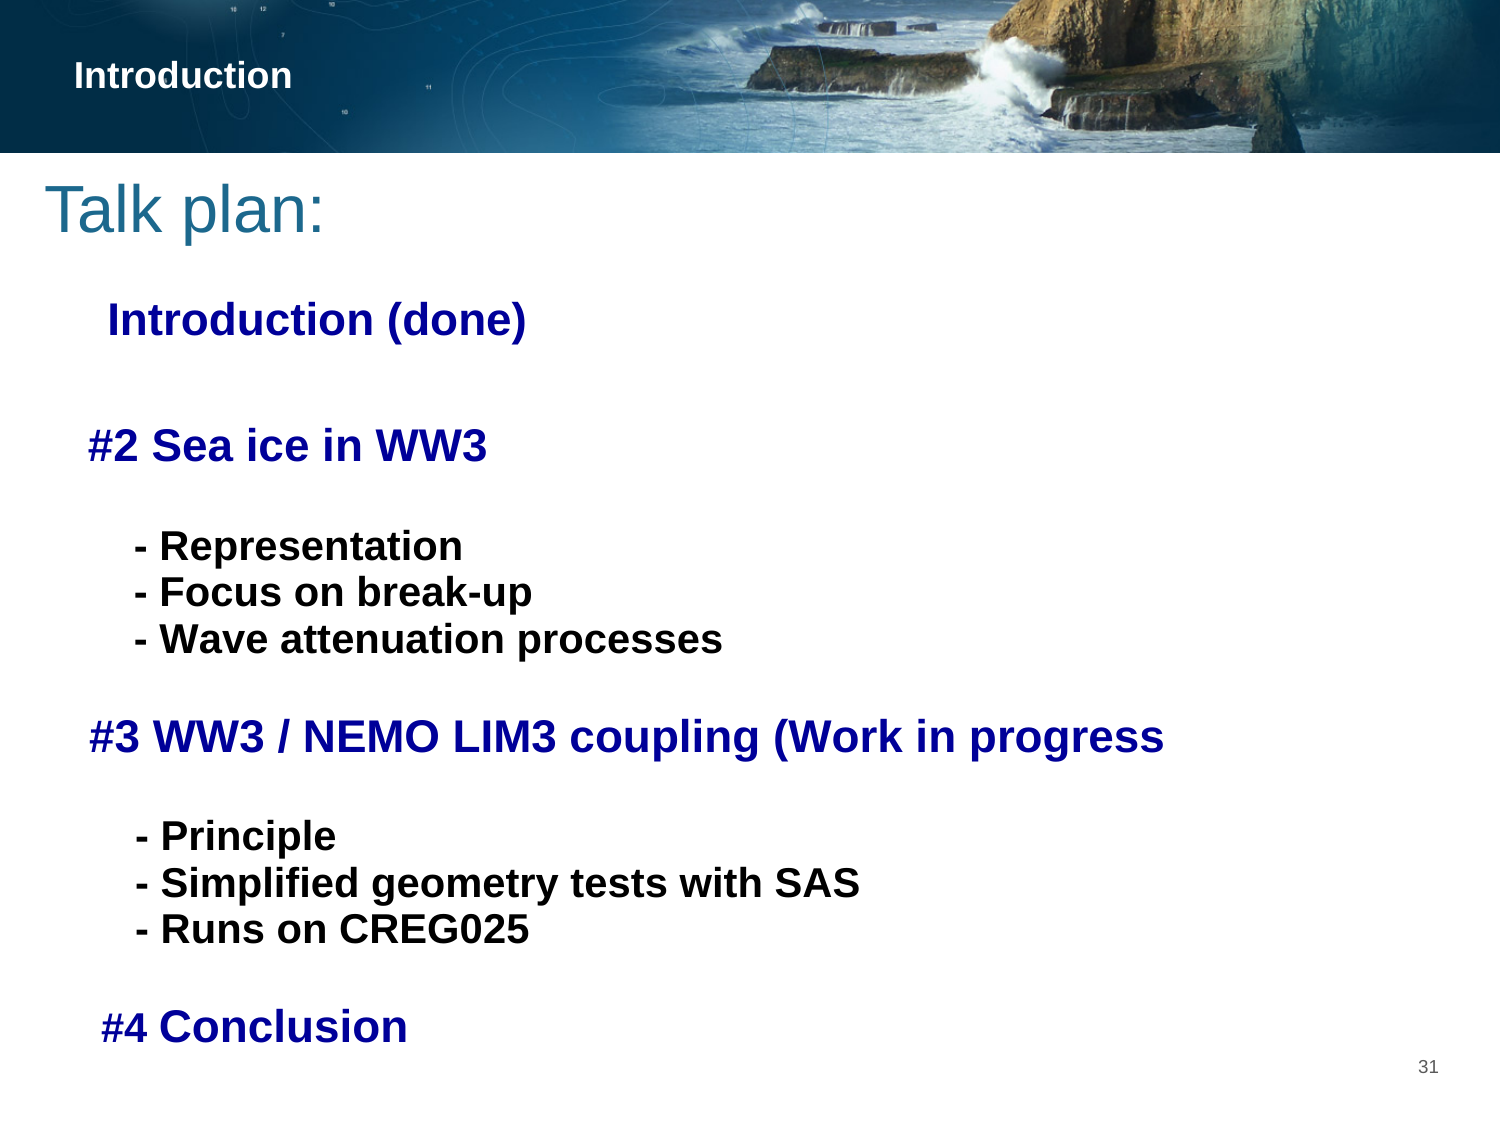

Introduction
# Talk plan:
 Introduction (done)
#2 Sea ice in WW3
 - Representation
 - Focus on break-up
 - Wave attenuation processes
#3 WW3 / NEMO LIM3 coupling (Work in progress
 - Principle
 - Simplified geometry tests with SAS
 - Runs on CREG025
#4 Conclusion
31